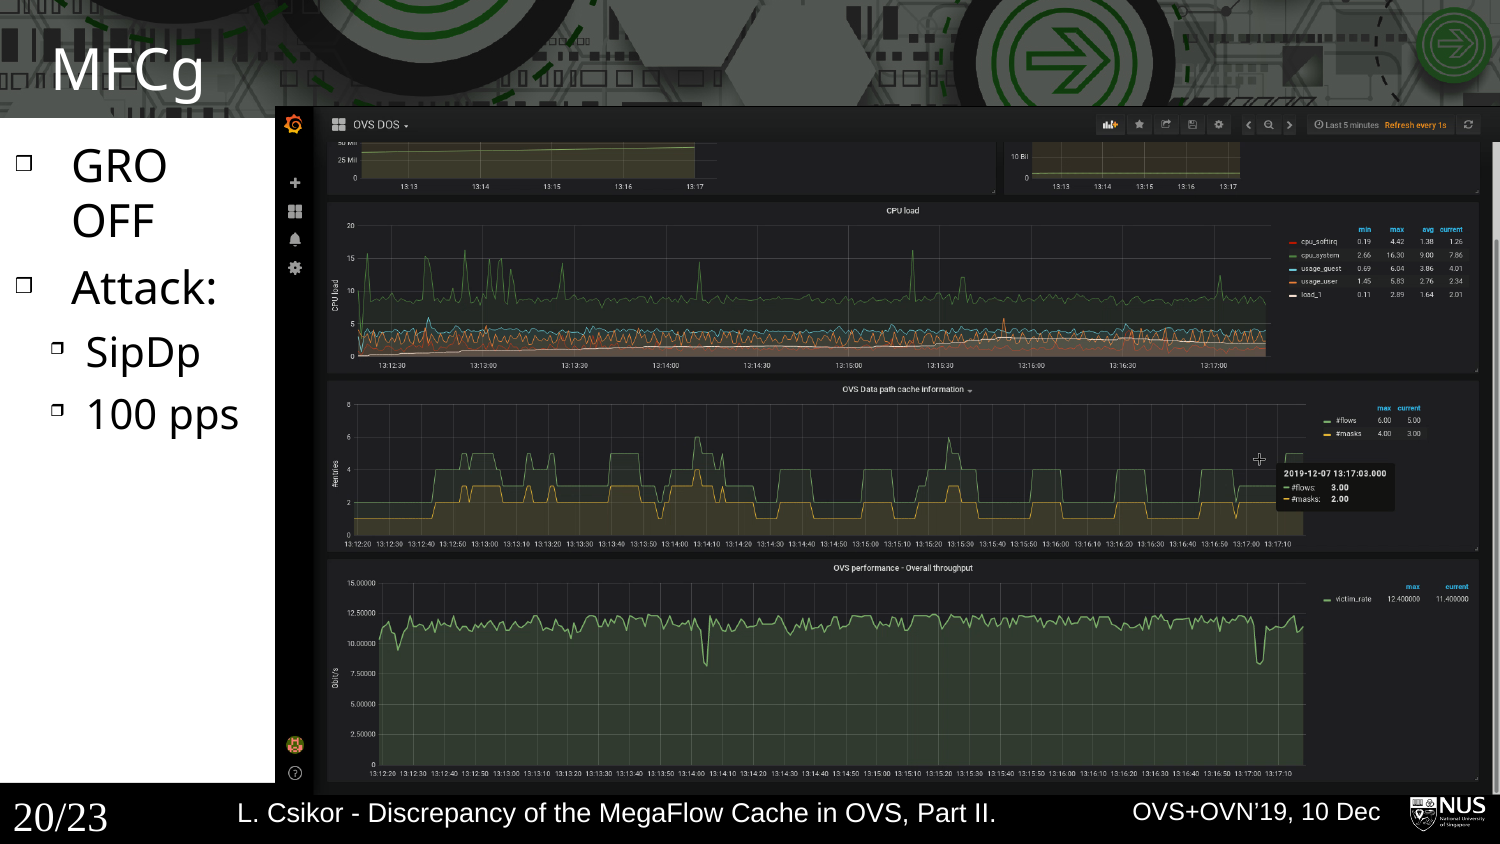

MFCg
GRO OFF
Attack:
SipDp
100 pps